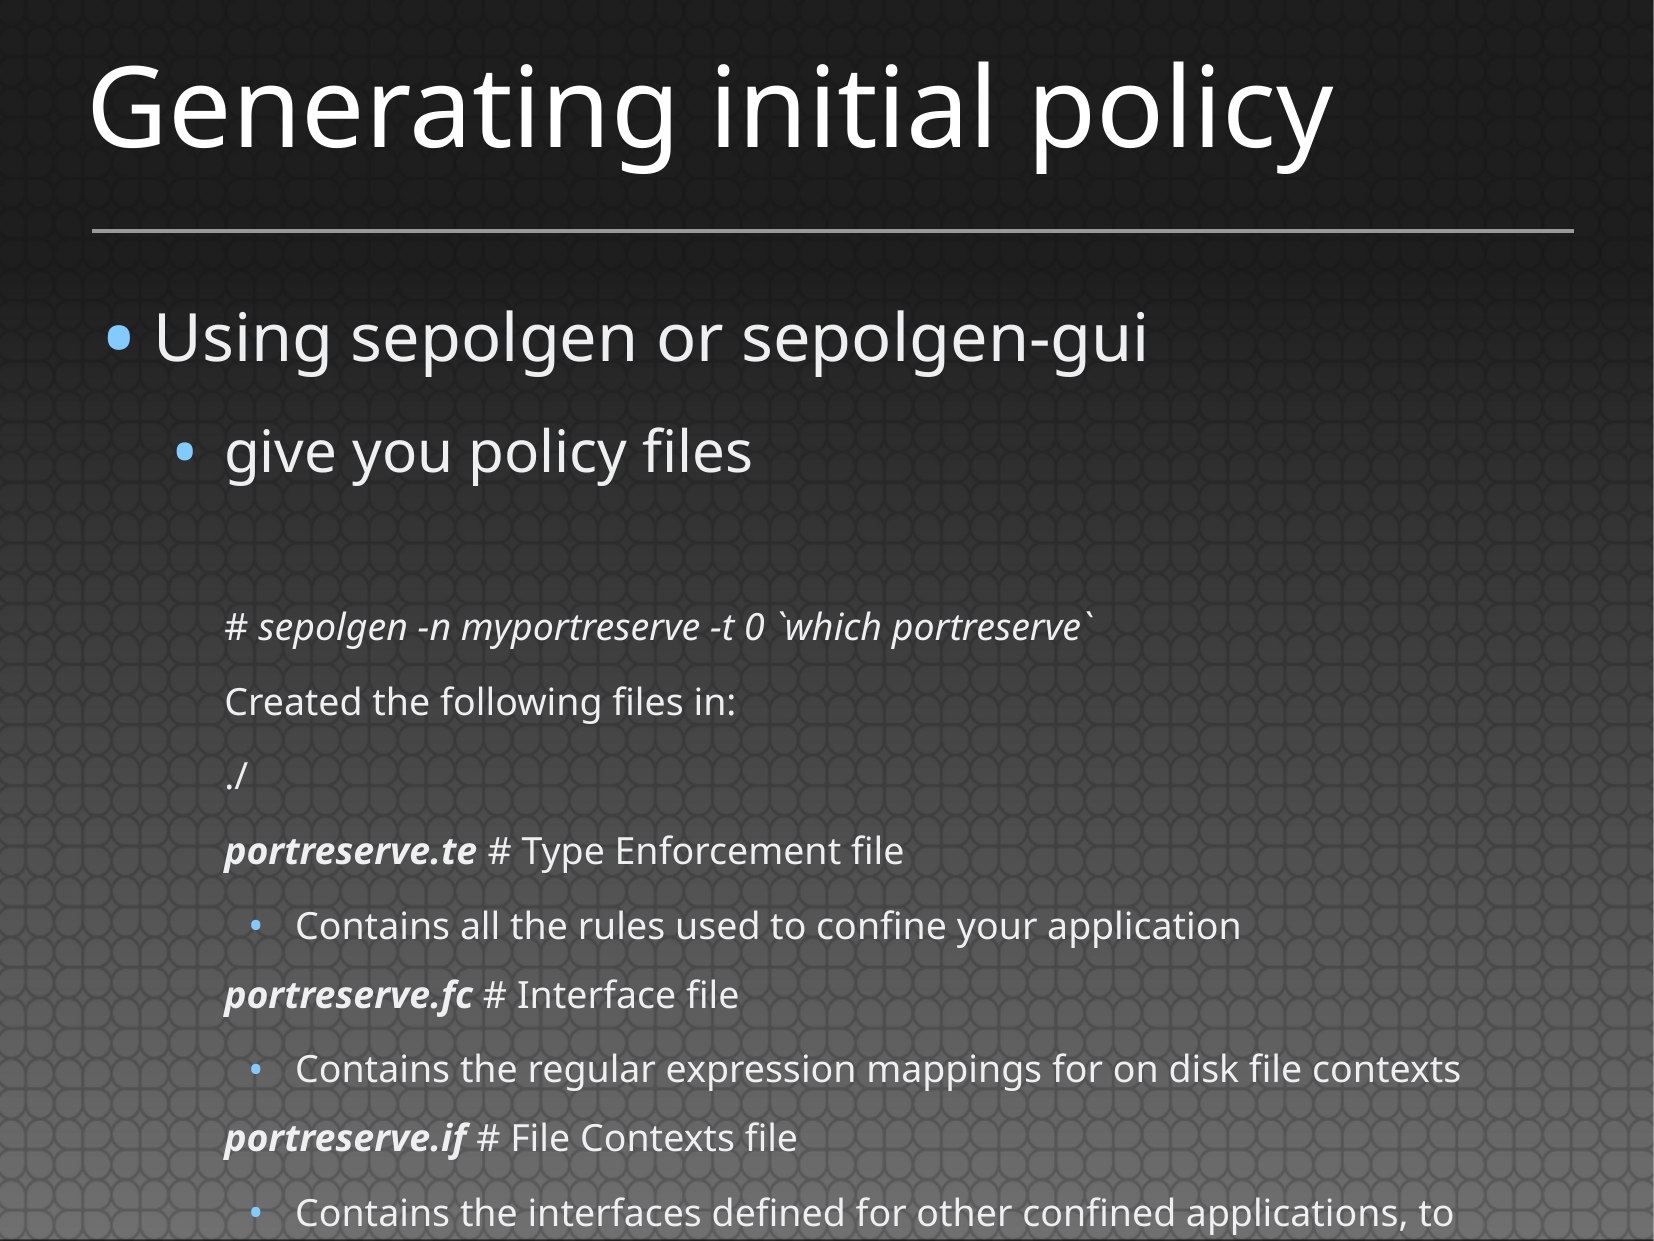

# Generating initial policy
Using sepolgen or sepolgen-gui
give you policy files
# sepolgen -n myportreserve -t 0 `which portreserve`
Created the following files in:
./
portreserve.te # Type Enforcement file
Contains all the rules used to confine your application
portreserve.fc # Interface file
Contains the regular expression mappings for on disk file contexts
portreserve.if # File Contexts file
Contains the interfaces defined for other confined applications, to interact with your confined application